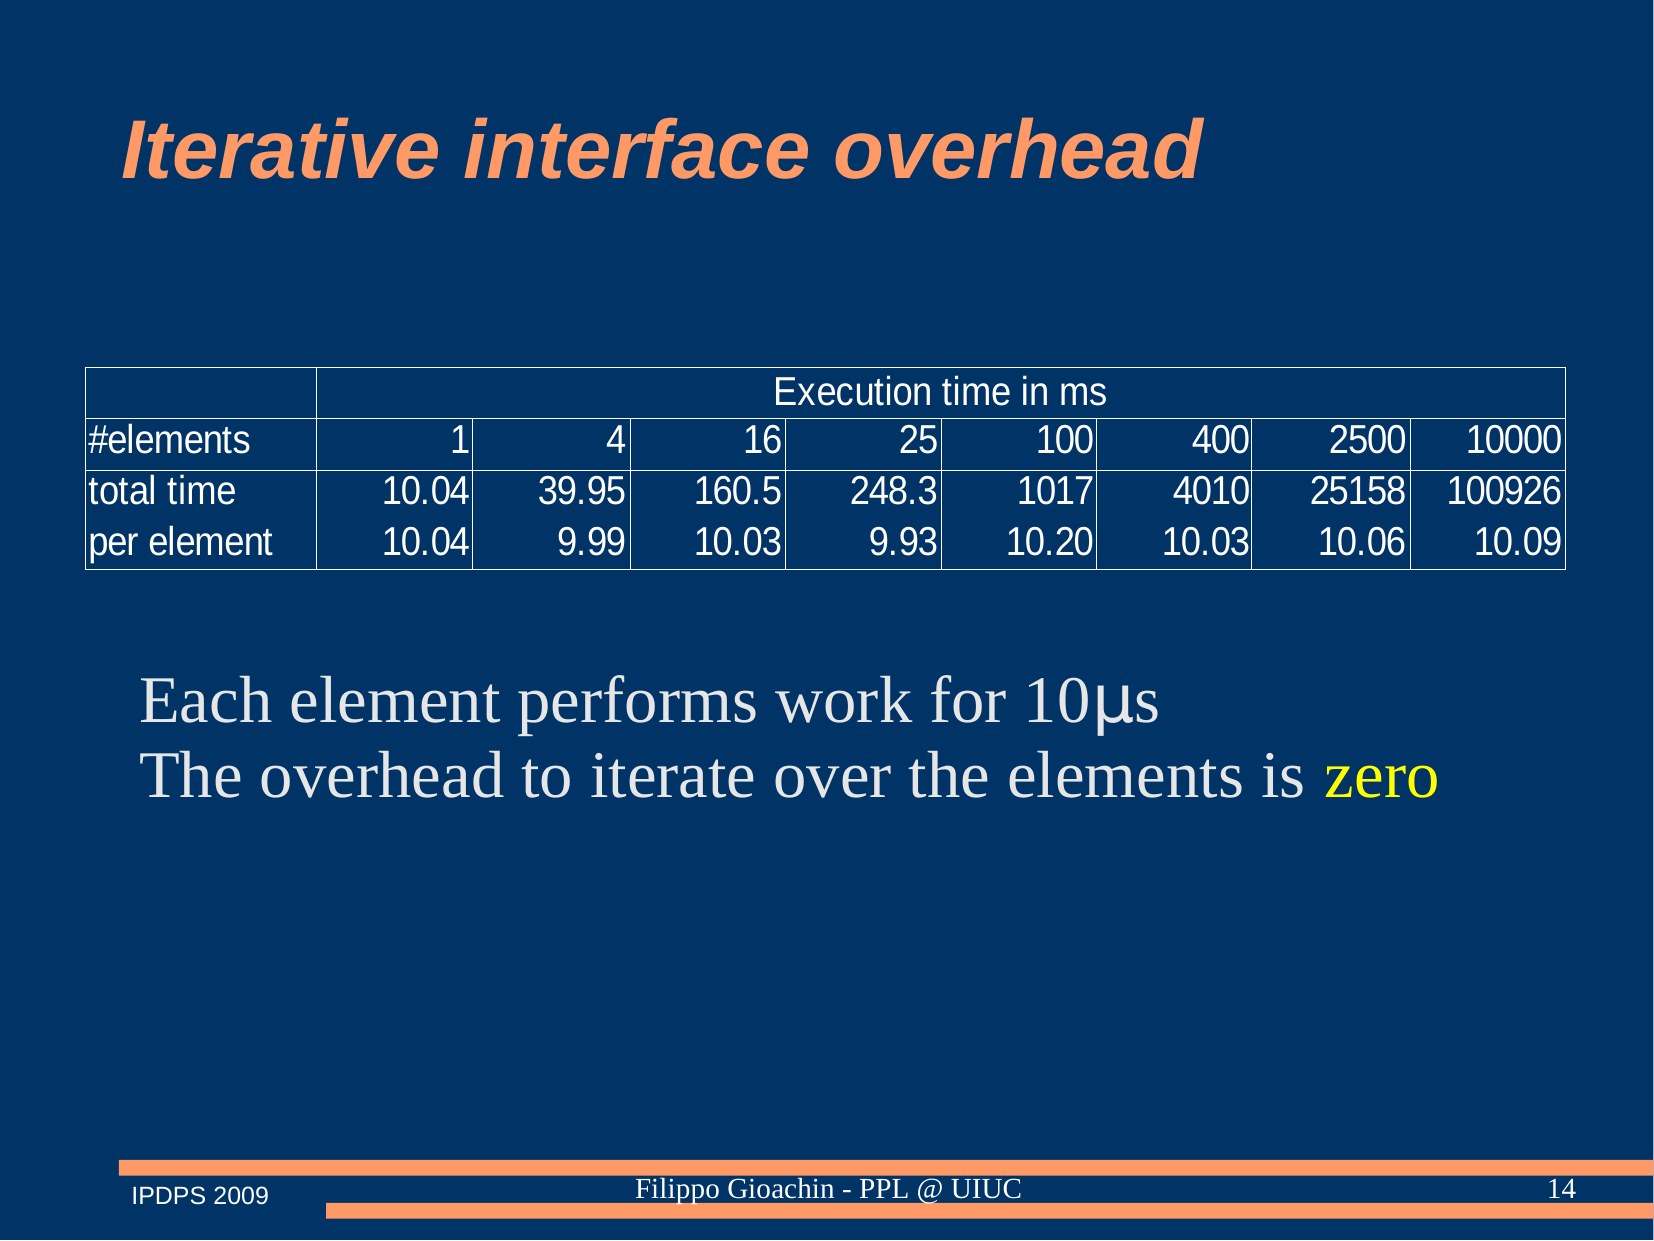

# Iterative interface overhead
Each element performs work for 10μs
The overhead to iterate over the elements is zero
14
Filippo Gioachin - PPL @ UIUC